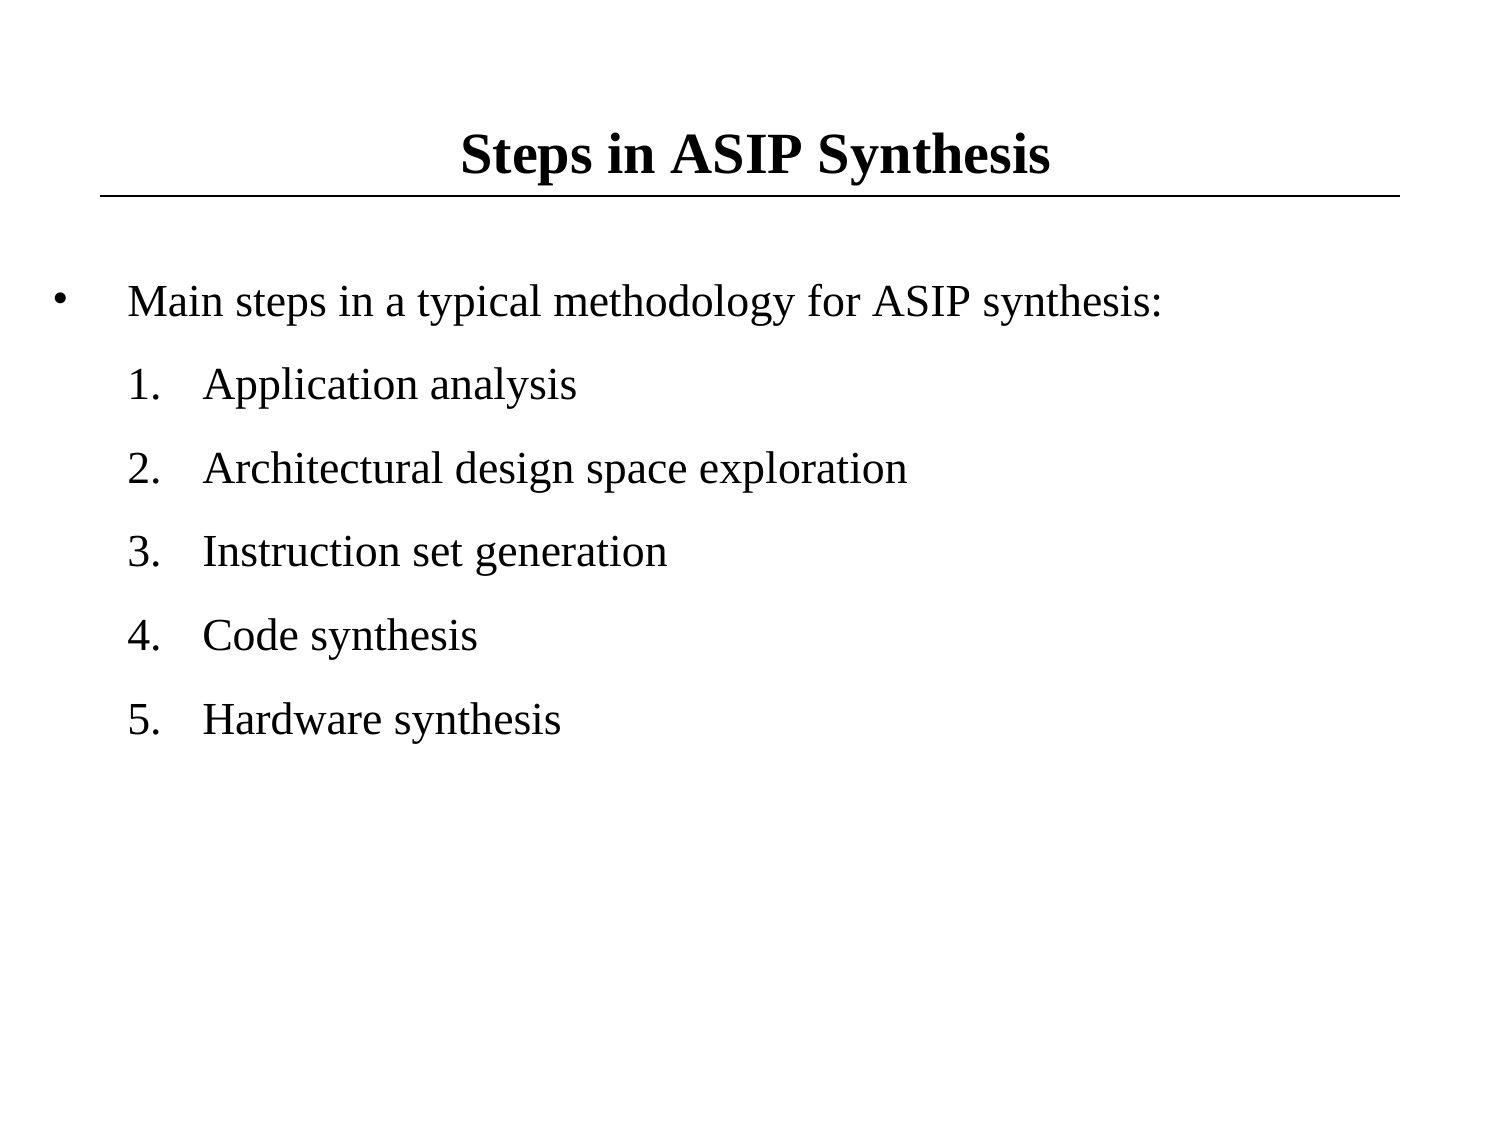

# Steps in ASIP Synthesis
Main steps in a typical methodology for ASIP synthesis:
Application analysis
Architectural design space exploration
Instruction set generation
Code synthesis
Hardware synthesis